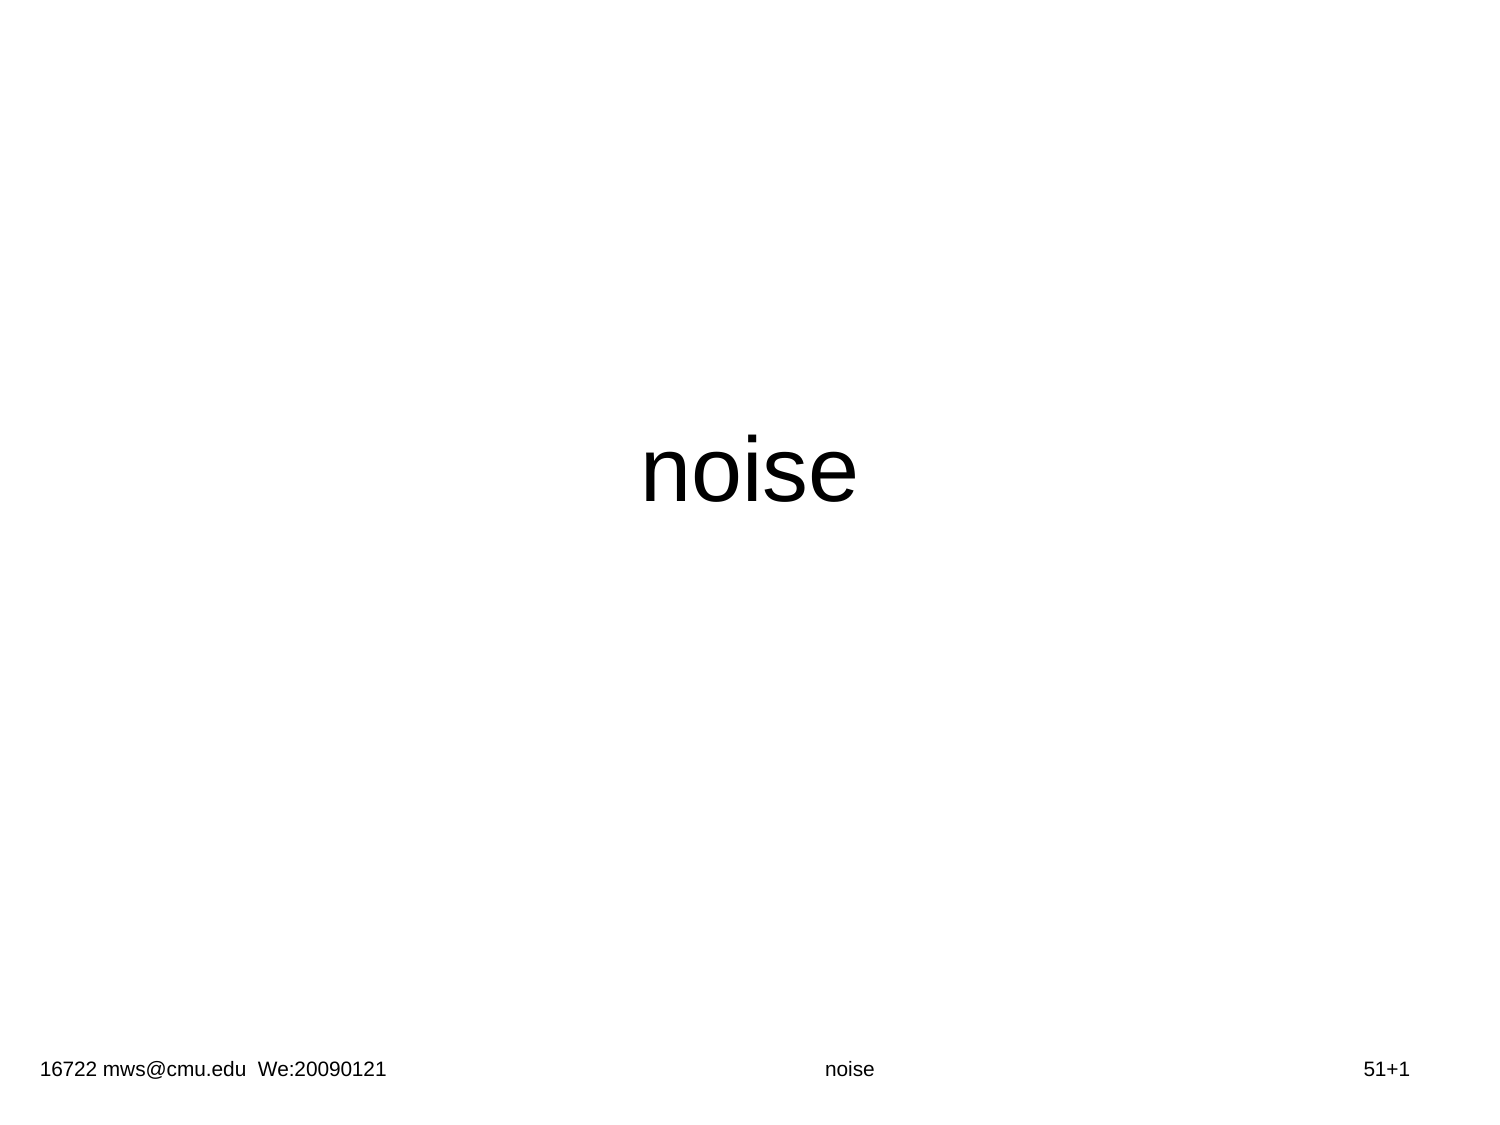

# noise
16722 mws@cmu.edu We:20090121
noise
1